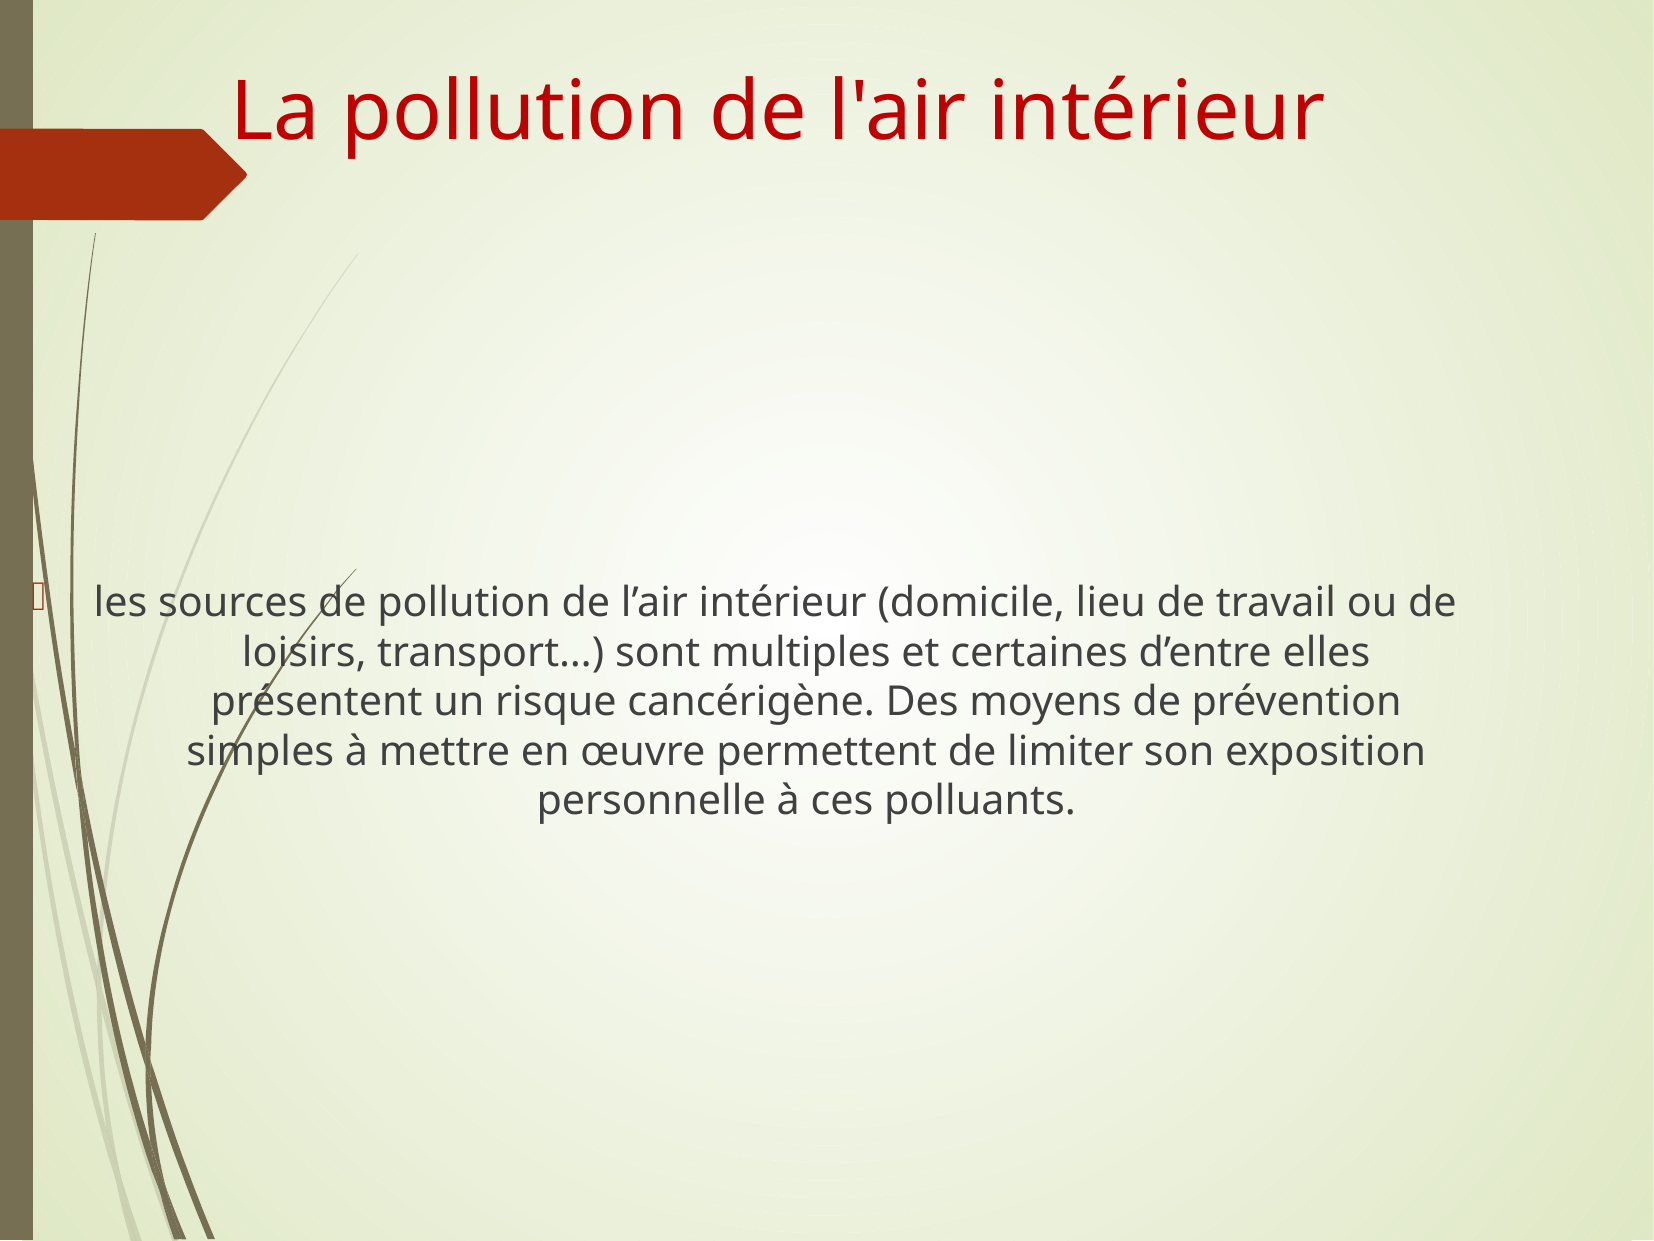

# La pollution de l'air intérieur
les sources de pollution de l’air intérieur (domicile, lieu de travail ou de loisirs, transport…) sont multiples et certaines d’entre elles présentent un risque cancérigène. Des moyens de prévention simples à mettre en œuvre permettent de limiter son exposition personnelle à ces polluants.